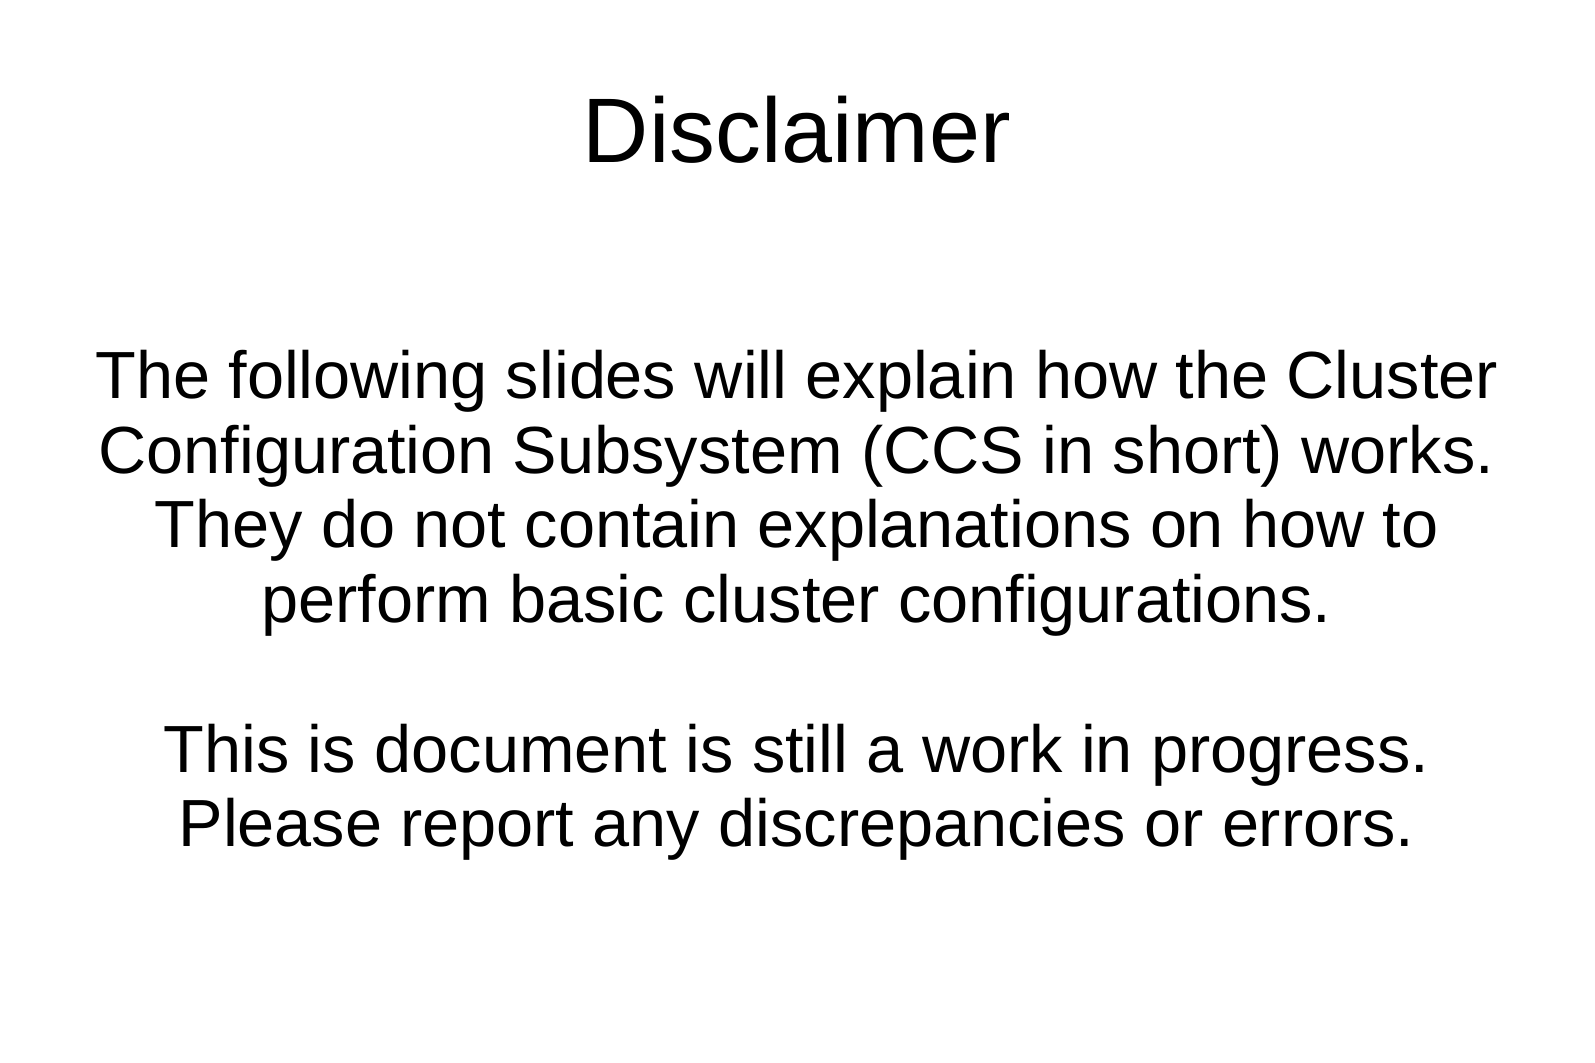

Disclaimer
# The following slides will explain how the Cluster Configuration Subsystem (CCS in short) works.
They do not contain explanations on how to perform basic cluster configurations.
This is document is still a work in progress. Please report any discrepancies or errors.